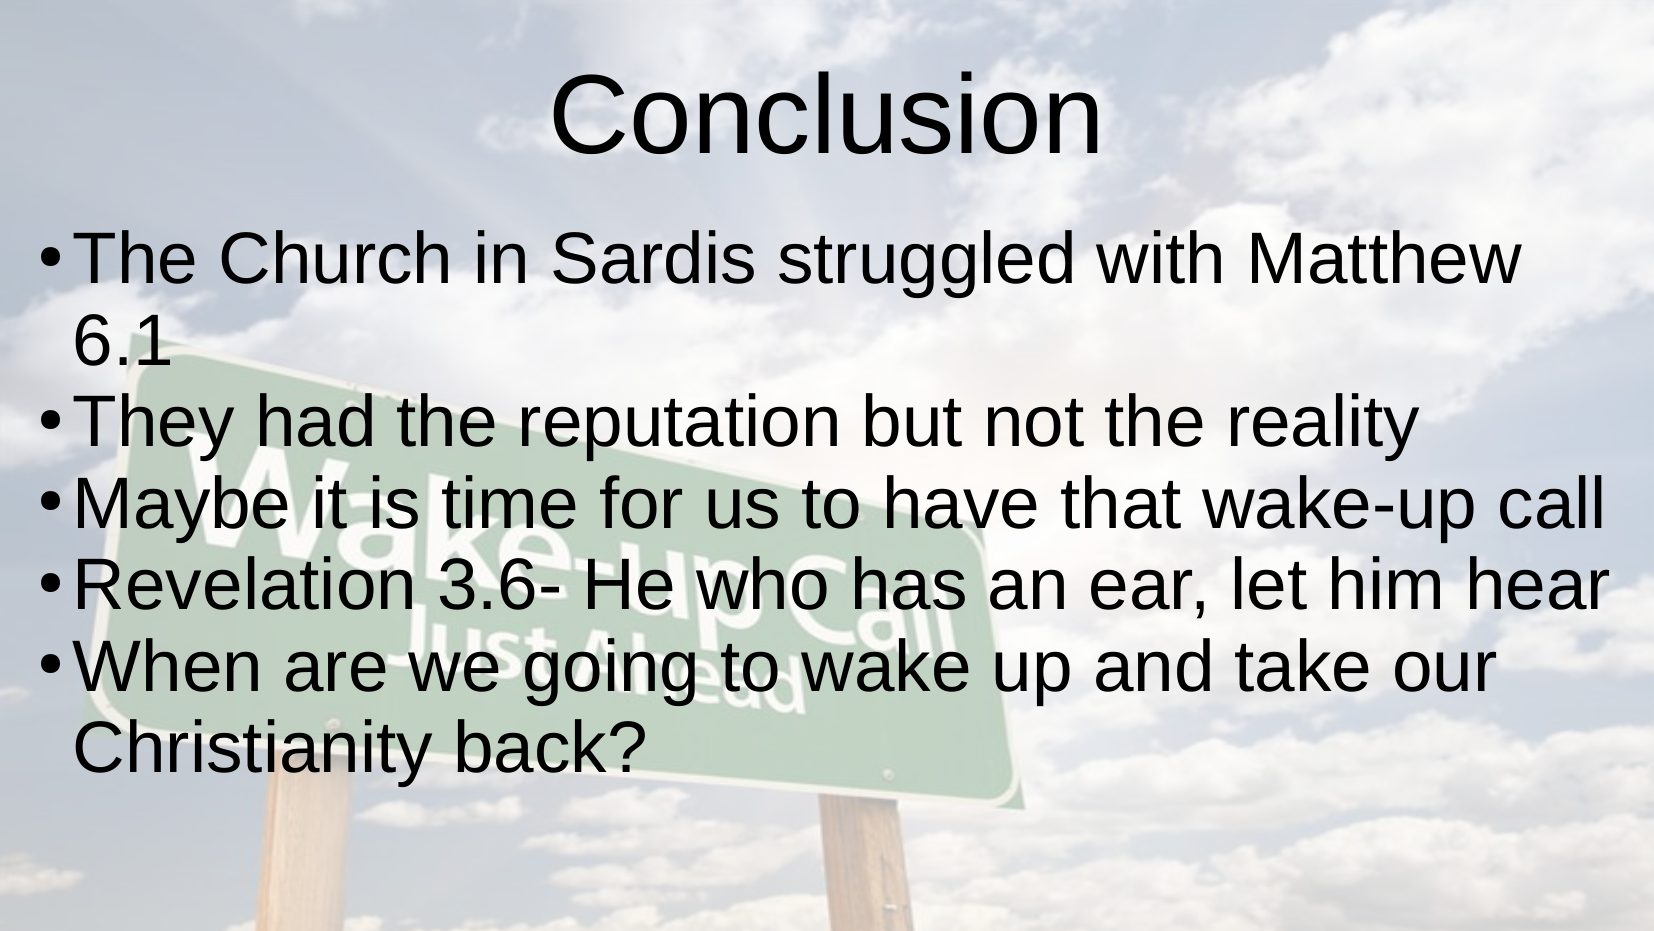

# Conclusion
The Church in Sardis struggled with Matthew 6.1
They had the reputation but not the reality
Maybe it is time for us to have that wake-up call
Revelation 3.6- He who has an ear, let him hear
When are we going to wake up and take our Christianity back?